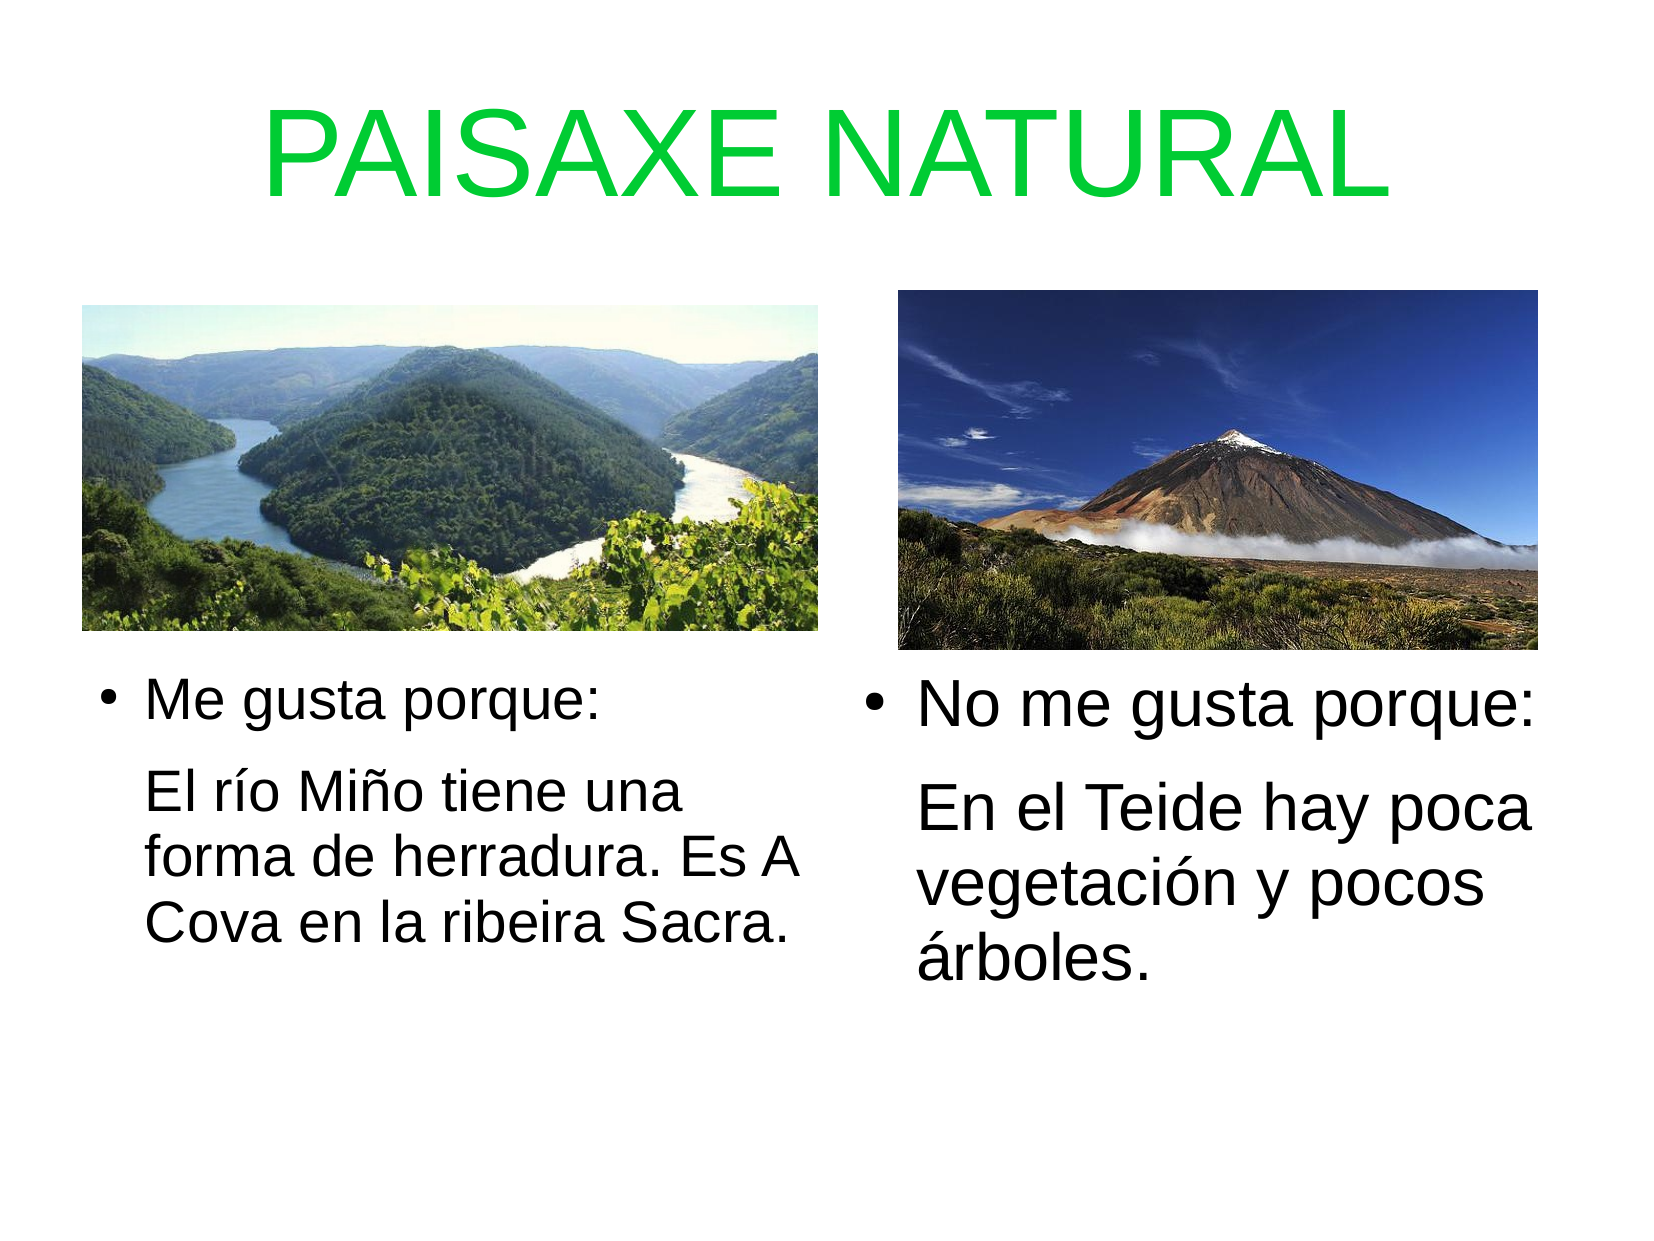

# PAISAXE NATURAL
Me gusta porque:
El río Miño tiene una forma de herradura. Es A Cova en la ribeira Sacra.
No me gusta porque:
En el Teide hay poca vegetación y pocos árboles.